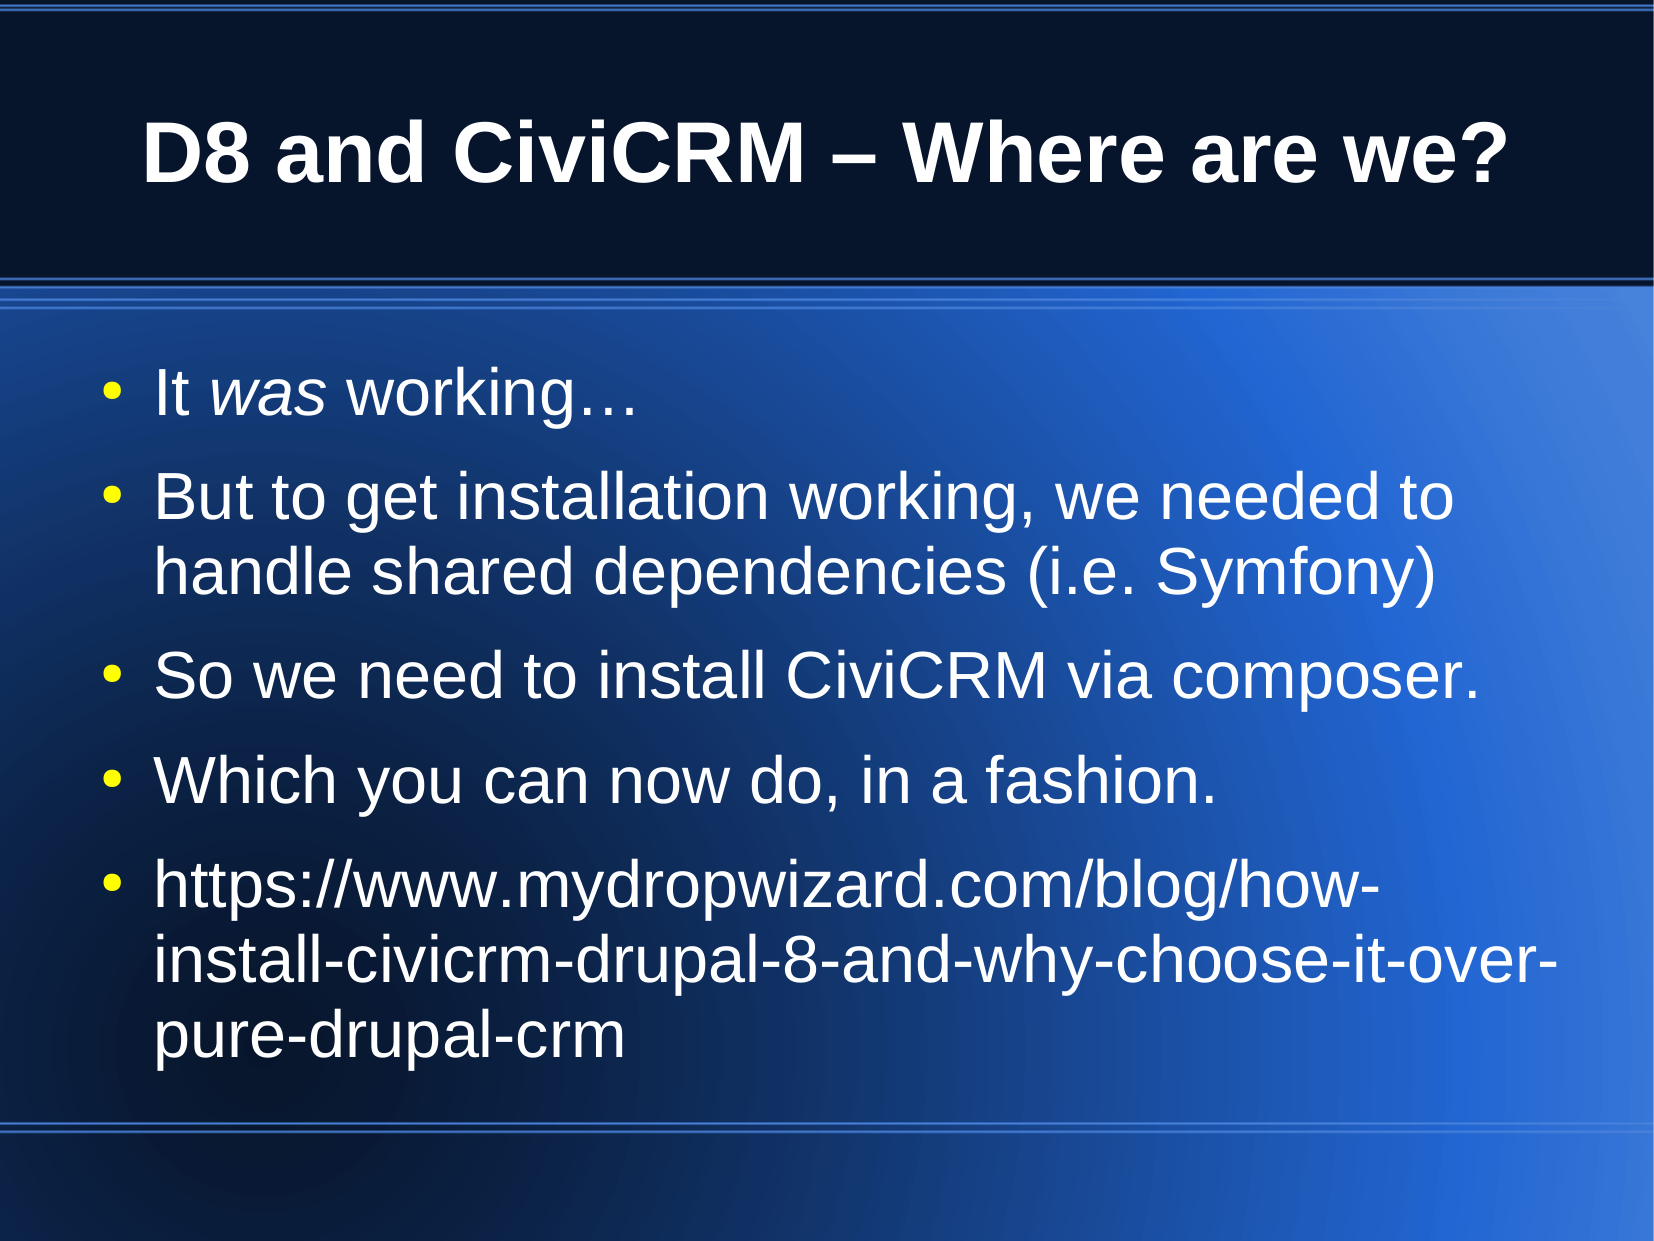

# D8 and CiviCRM – Where are we?
It was working…
But to get installation working, we needed to handle shared dependencies (i.e. Symfony)
So we need to install CiviCRM via composer.
Which you can now do, in a fashion.
https://www.mydropwizard.com/blog/how-install-civicrm-drupal-8-and-why-choose-it-over-pure-drupal-crm